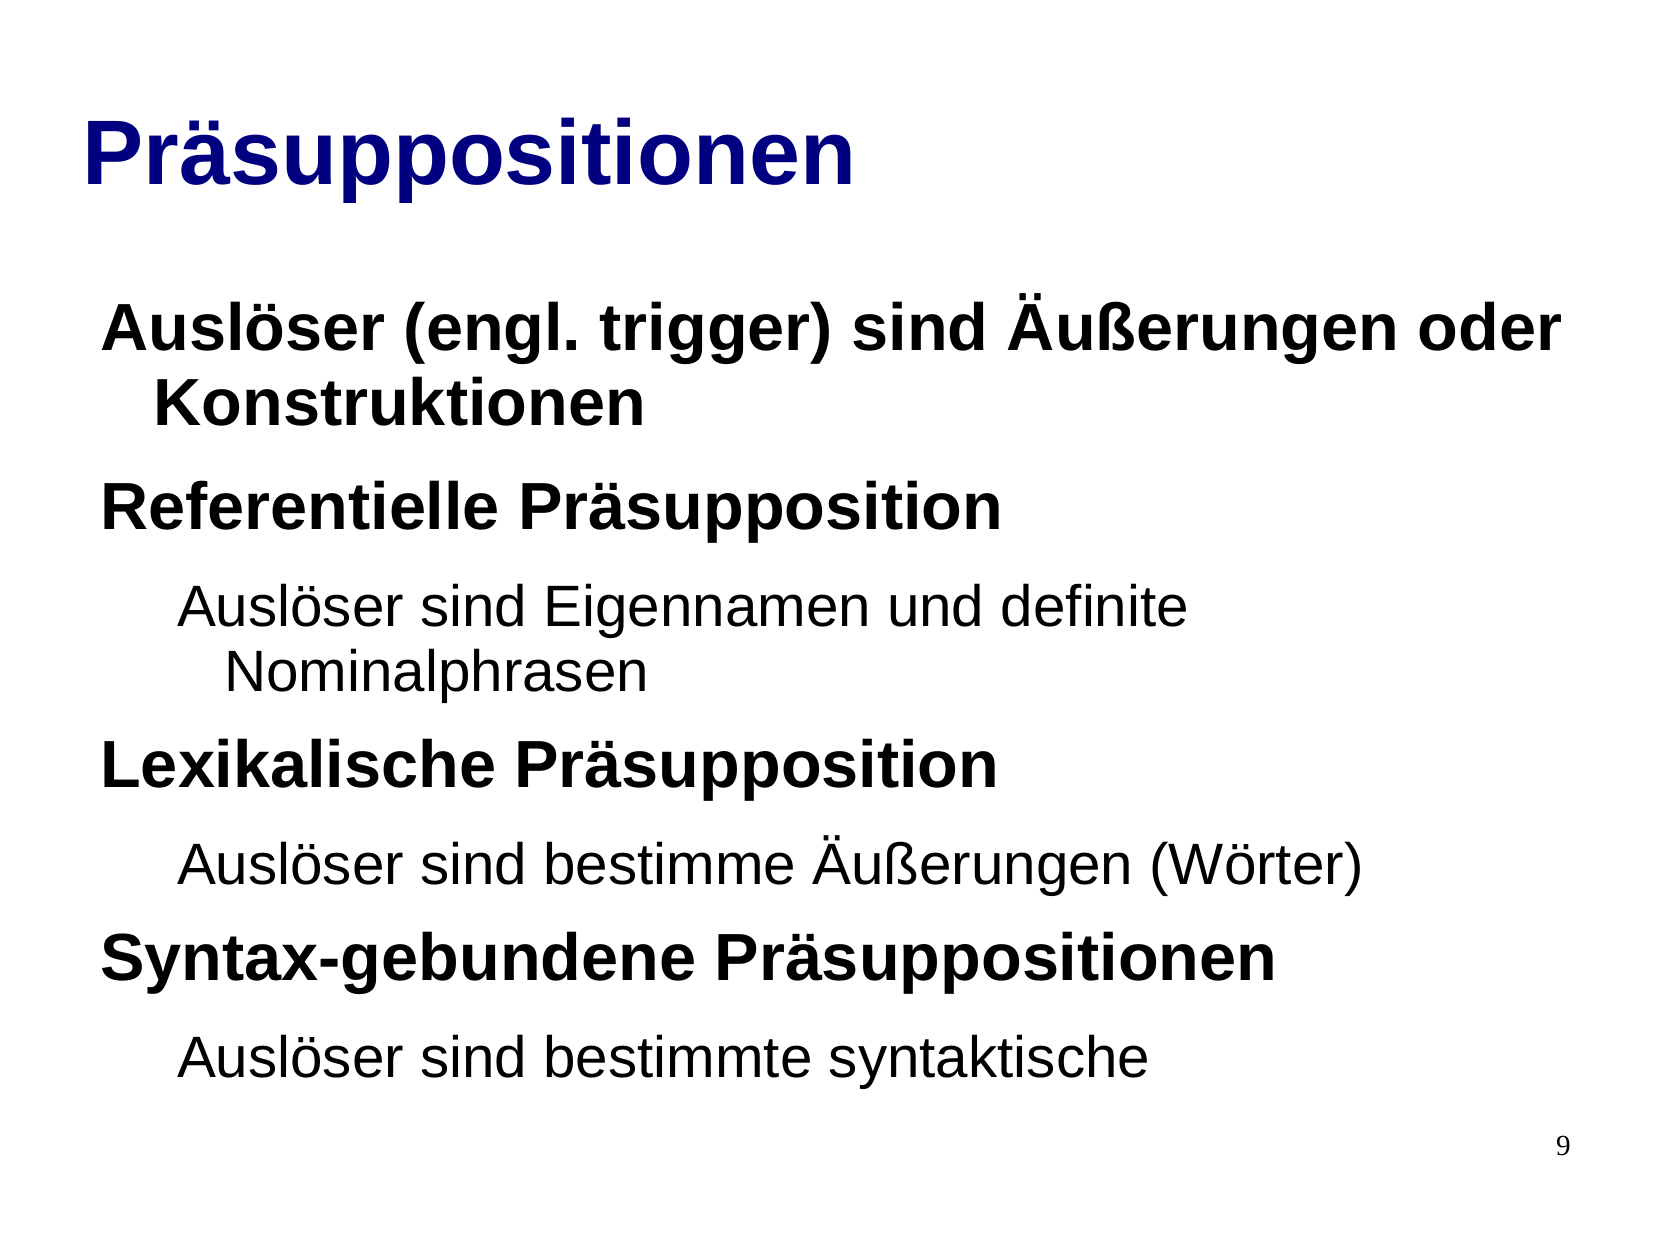

# Präsuppositionen
Auslöser (engl. trigger) sind Äußerungen oder Konstruktionen
Referentielle Präsupposition
Auslöser sind Eigennamen und definite Nominalphrasen
Lexikalische Präsupposition
Auslöser sind bestimme Äußerungen (Wörter)
Syntax-gebundene Präsuppositionen
Auslöser sind bestimmte syntaktische
9